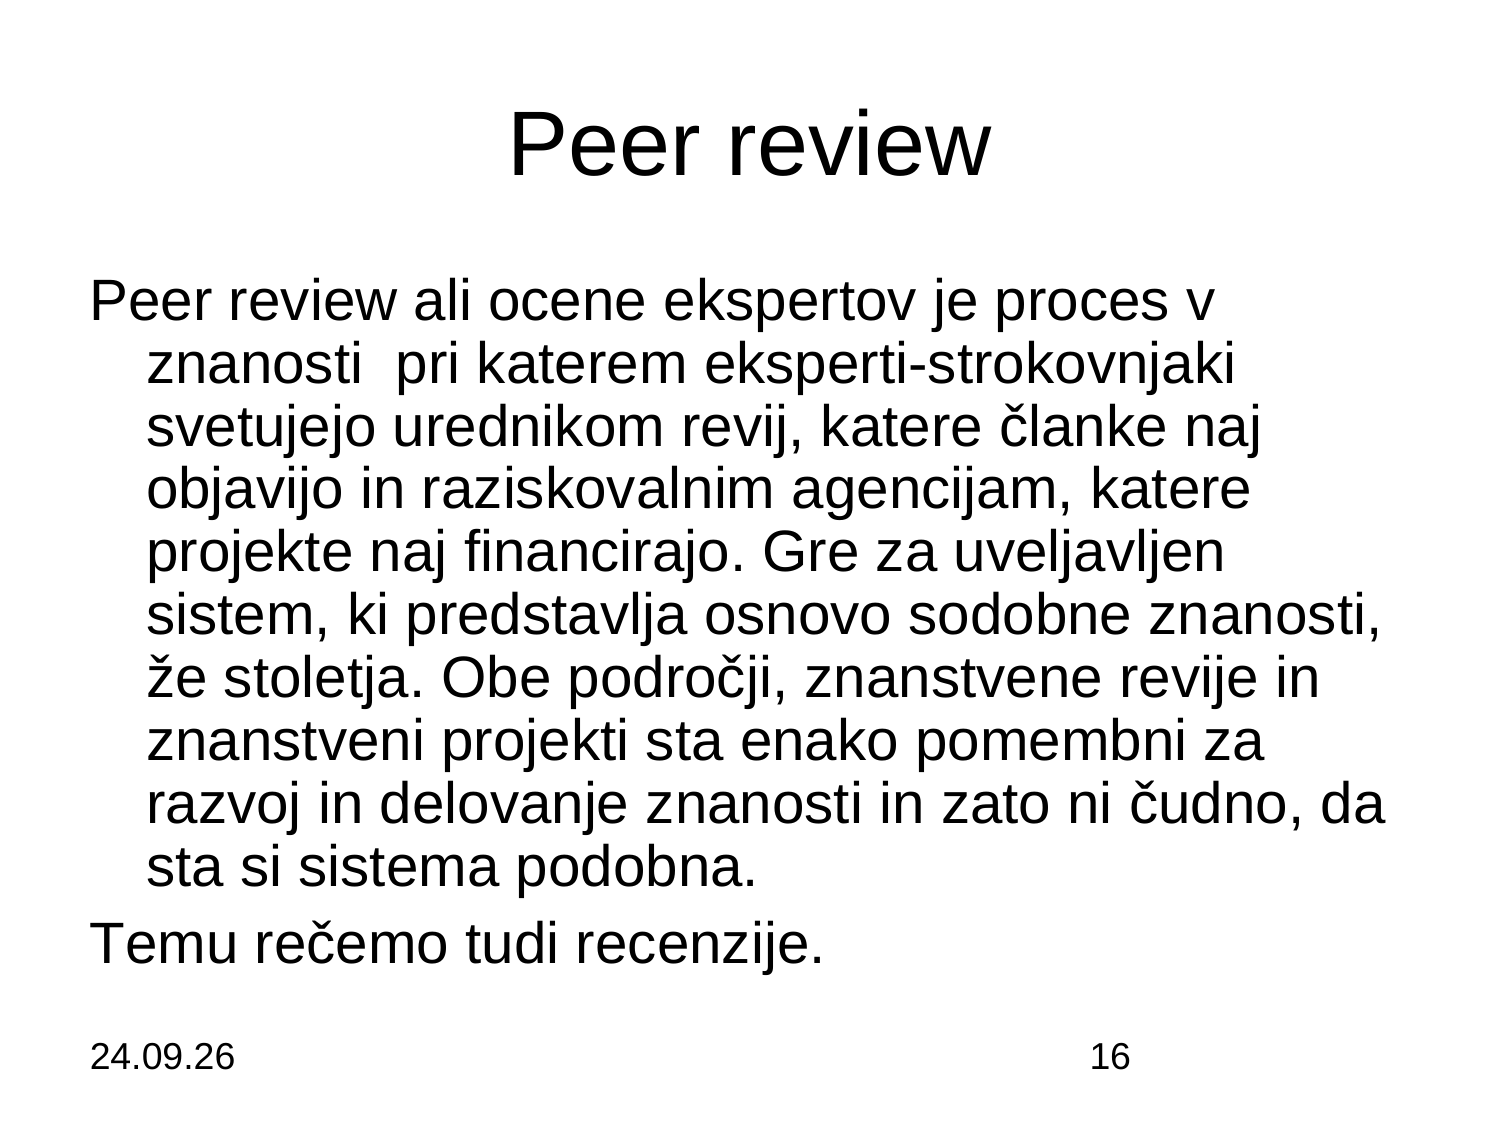

# Peer review
Peer review ali ocene ekspertov je proces v znanosti pri katerem eksperti-strokovnjaki svetujejo urednikom revij, katere članke naj objavijo in raziskovalnim agencijam, katere projekte naj financirajo. Gre za uveljavljen sistem, ki predstavlja osnovo sodobne znanosti, že stoletja. Obe področji, znanstvene revije in znanstveni projekti sta enako pomembni za razvoj in delovanje znanosti in zato ni čudno, da sta si sistema podobna.
Temu rečemo tudi recenzije.
16